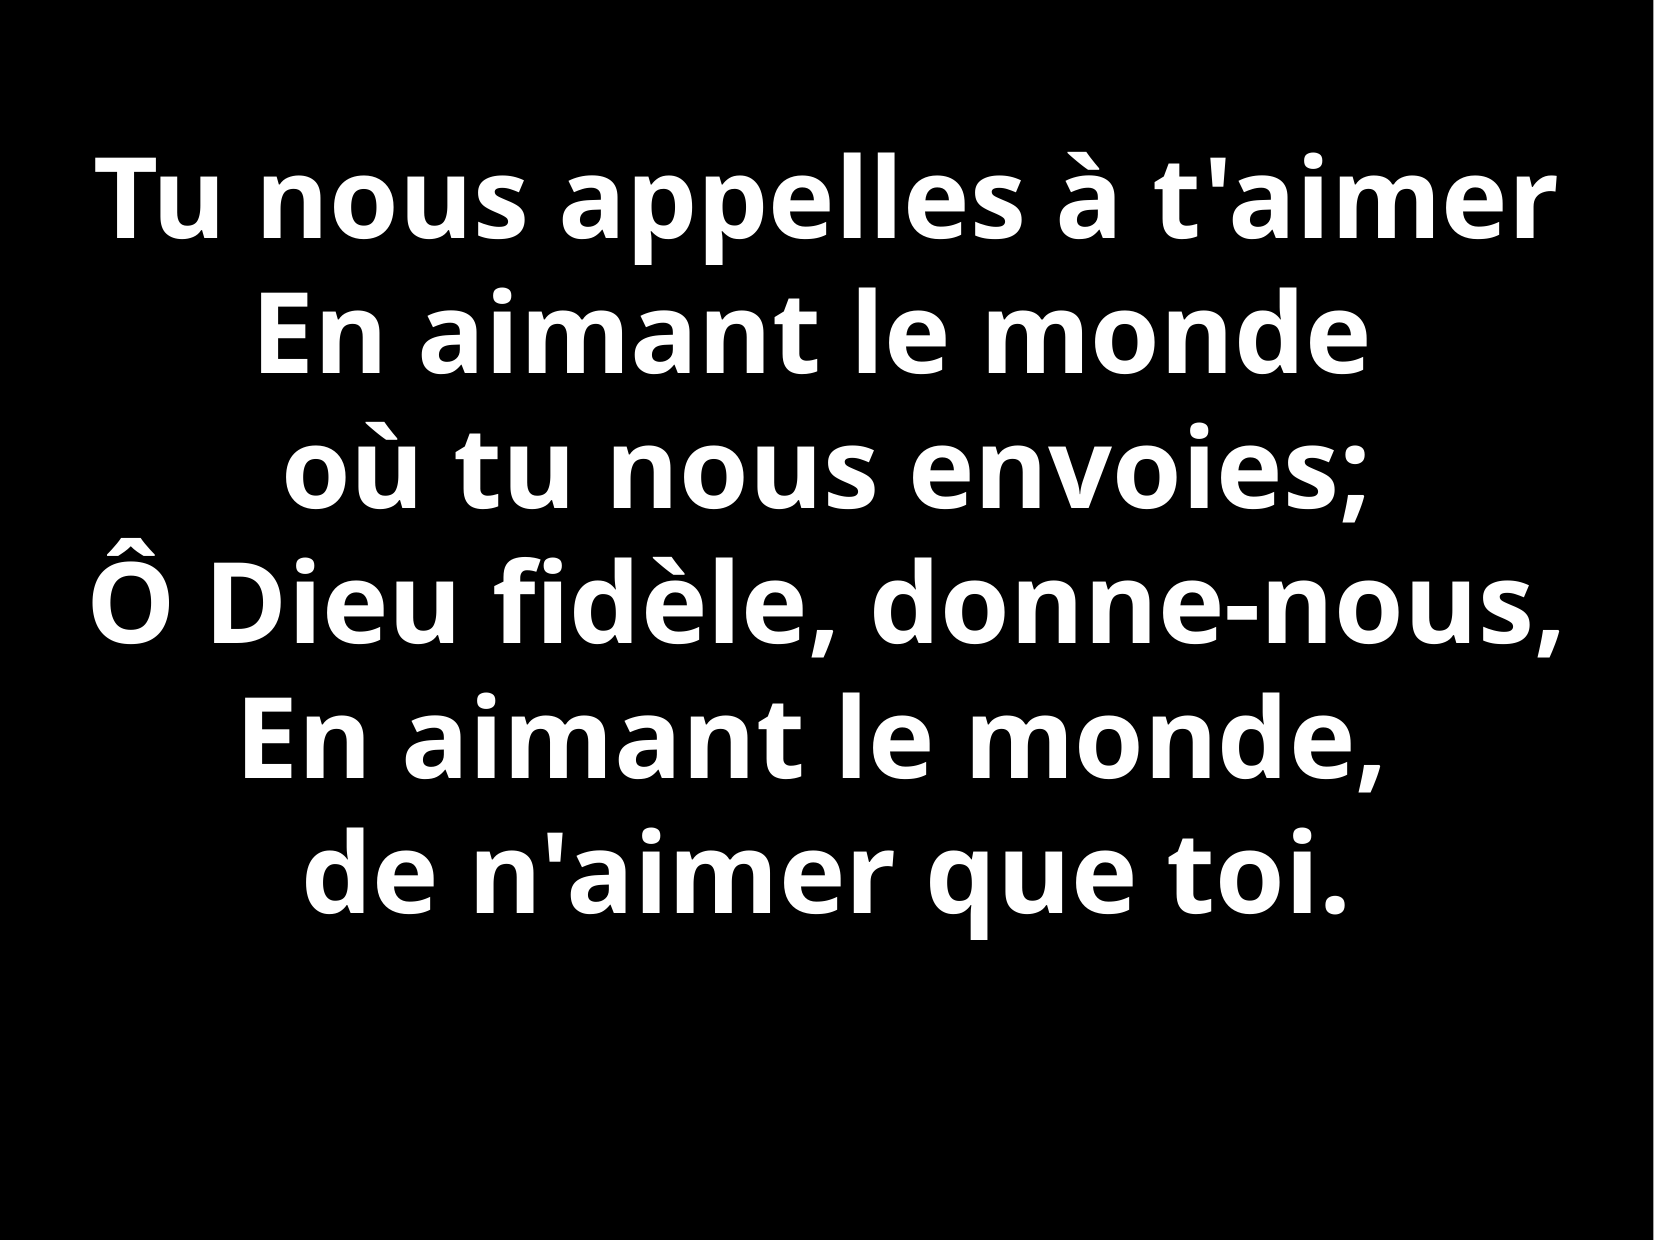

Tu nous appelles à t'aimer
En aimant le monde
où tu nous envoies;
Ô Dieu fidèle, donne-nous,
En aimant le monde,
de n'aimer que toi.